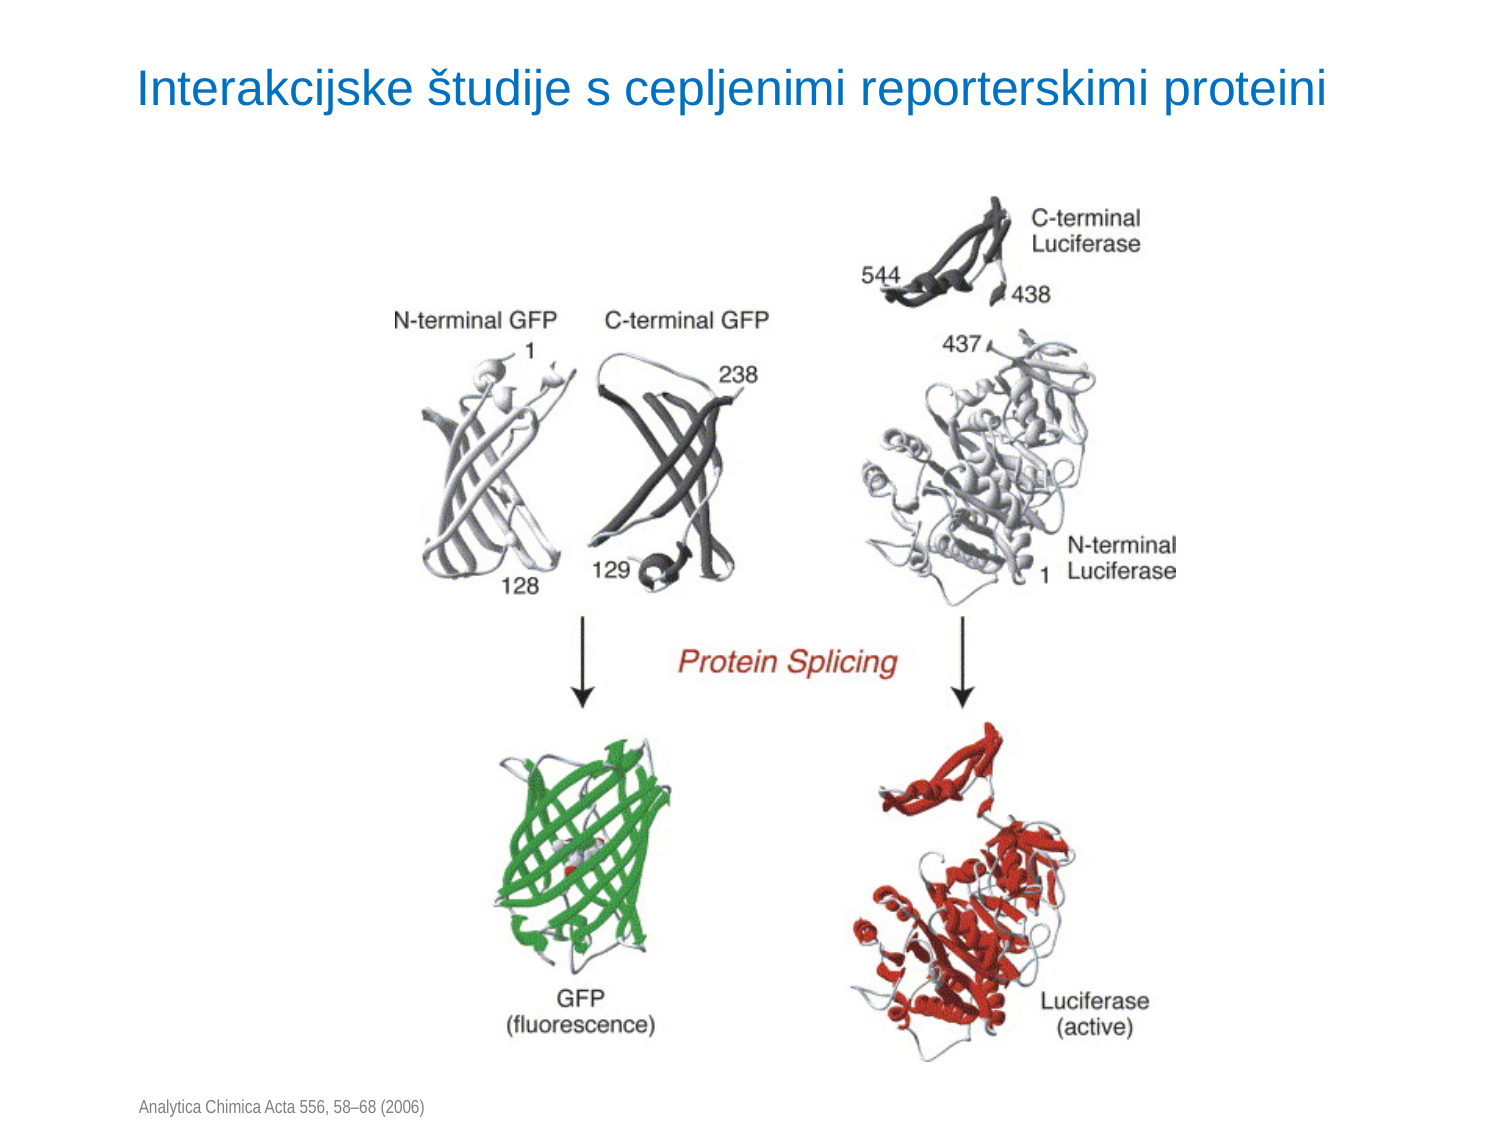

Interakcijske študije s cepljenimi reporterskimi proteini
Analytica Chimica Acta 556, 58–68 (2006)